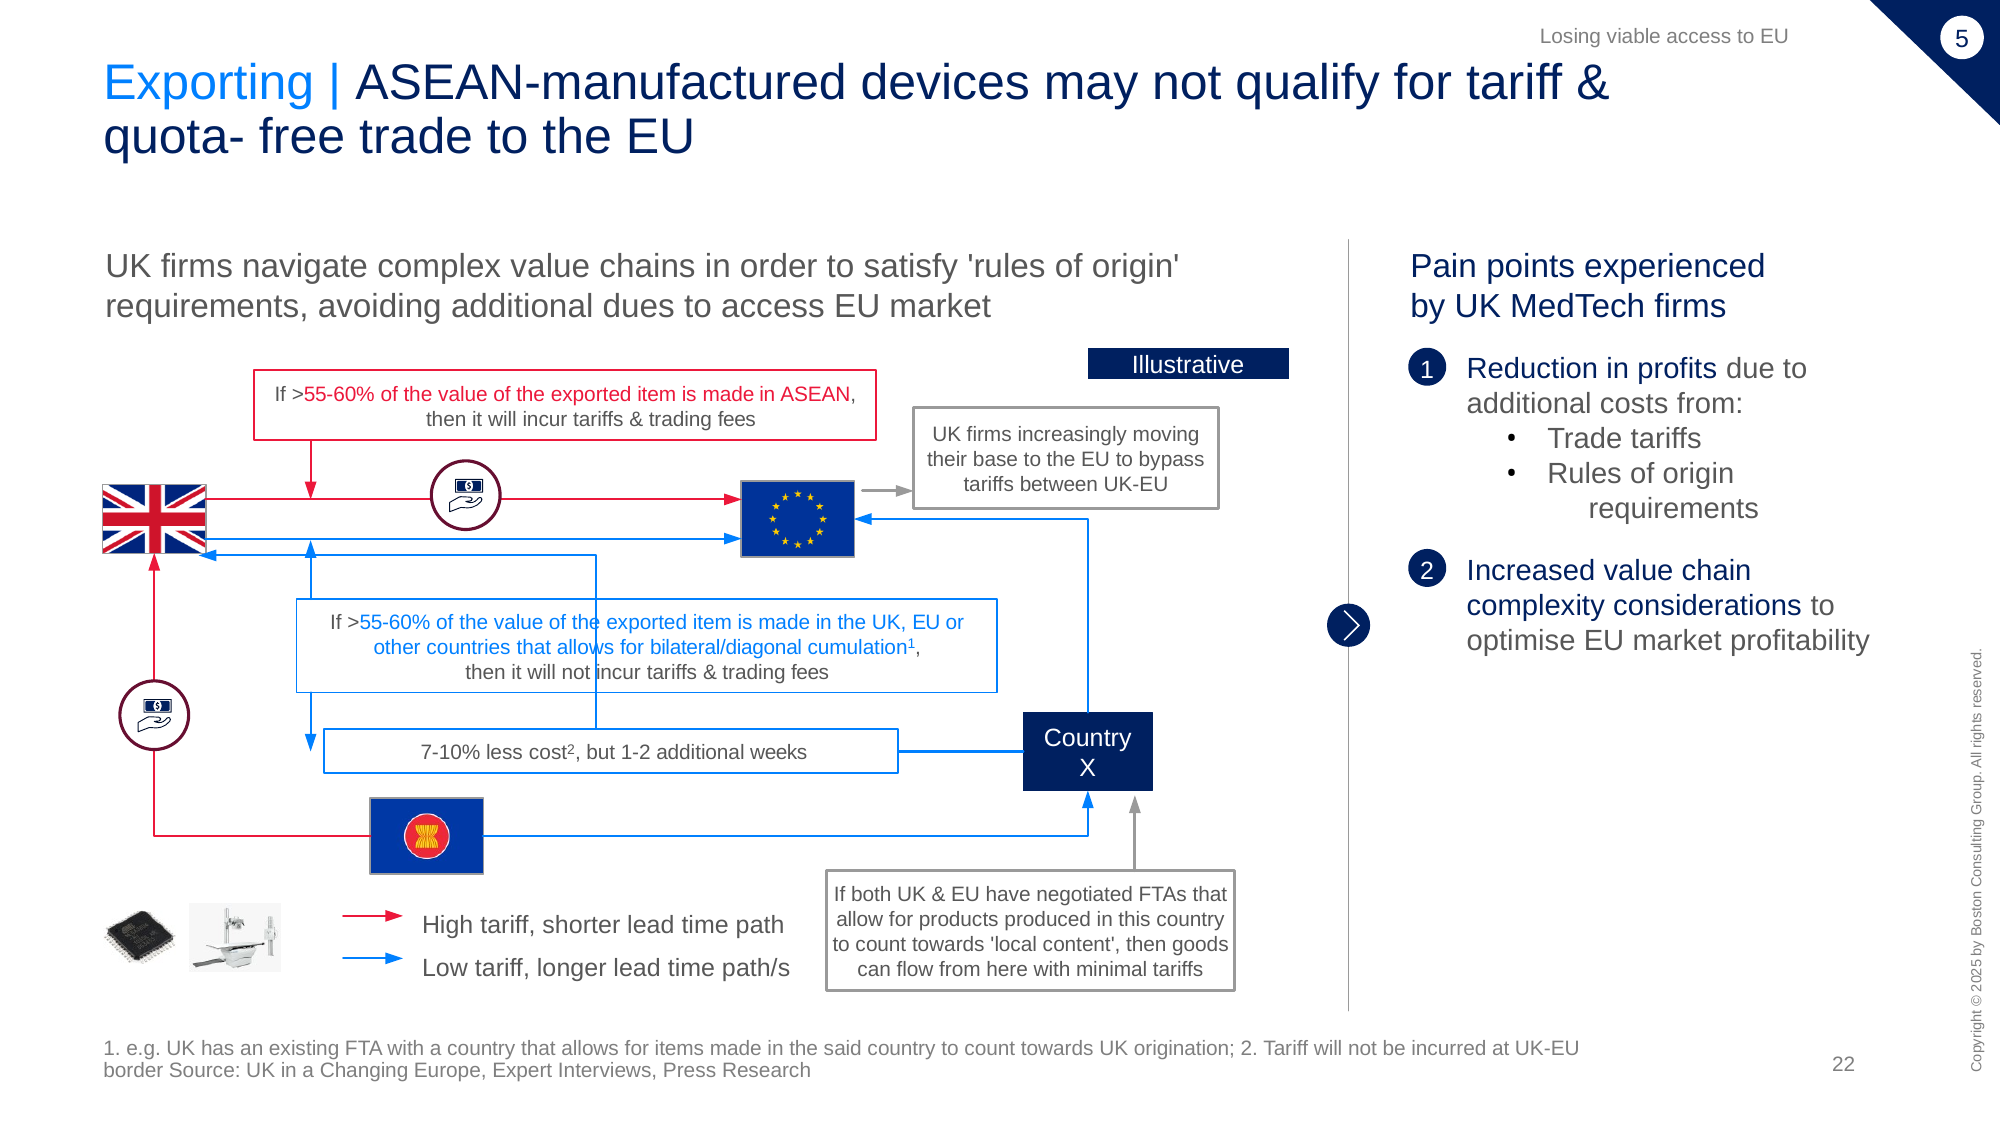

Losing viable access to EU
5
# Exporting | ASEAN-manufactured devices may not qualify for tariff & quota- free trade to the EU
Pain points experienced
by UK MedTech firms
UK firms navigate complex value chains in order to satisfy 'rules of origin' requirements, avoiding additional dues to access EU market
Illustrative
1
Reduction in profits due to additional costs from:
Trade tariffs
Rules of origin requirements
If >55-60% of the value of the exported item is made in ASEAN, then it will incur tariffs & trading fees
UK firms increasingly moving their base to the EU to bypass tariffs between UK-EU
2
Increased value chain
complexity considerations to optimise EU market profitability
If >55-60% of the value of the exported item is made in the UK, EU or other countries that allows for bilateral/diagonal cumulation1,
then it will not incur tariffs & trading fees
Country
X
7-10% less cost2, but 1-2 additional weeks
If both UK & EU have negotiated FTAs that allow for products produced in this country to count towards 'local content', then goods can flow from here with minimal tariffs
High tariff, shorter lead time path
Low tariff, longer lead time path/s
1. e.g. UK has an existing FTA with a country that allows for items made in the said country to count towards UK origination; 2. Tariff will not be incurred at UK-EU border Source: UK in a Changing Europe, Expert Interviews, Press Research